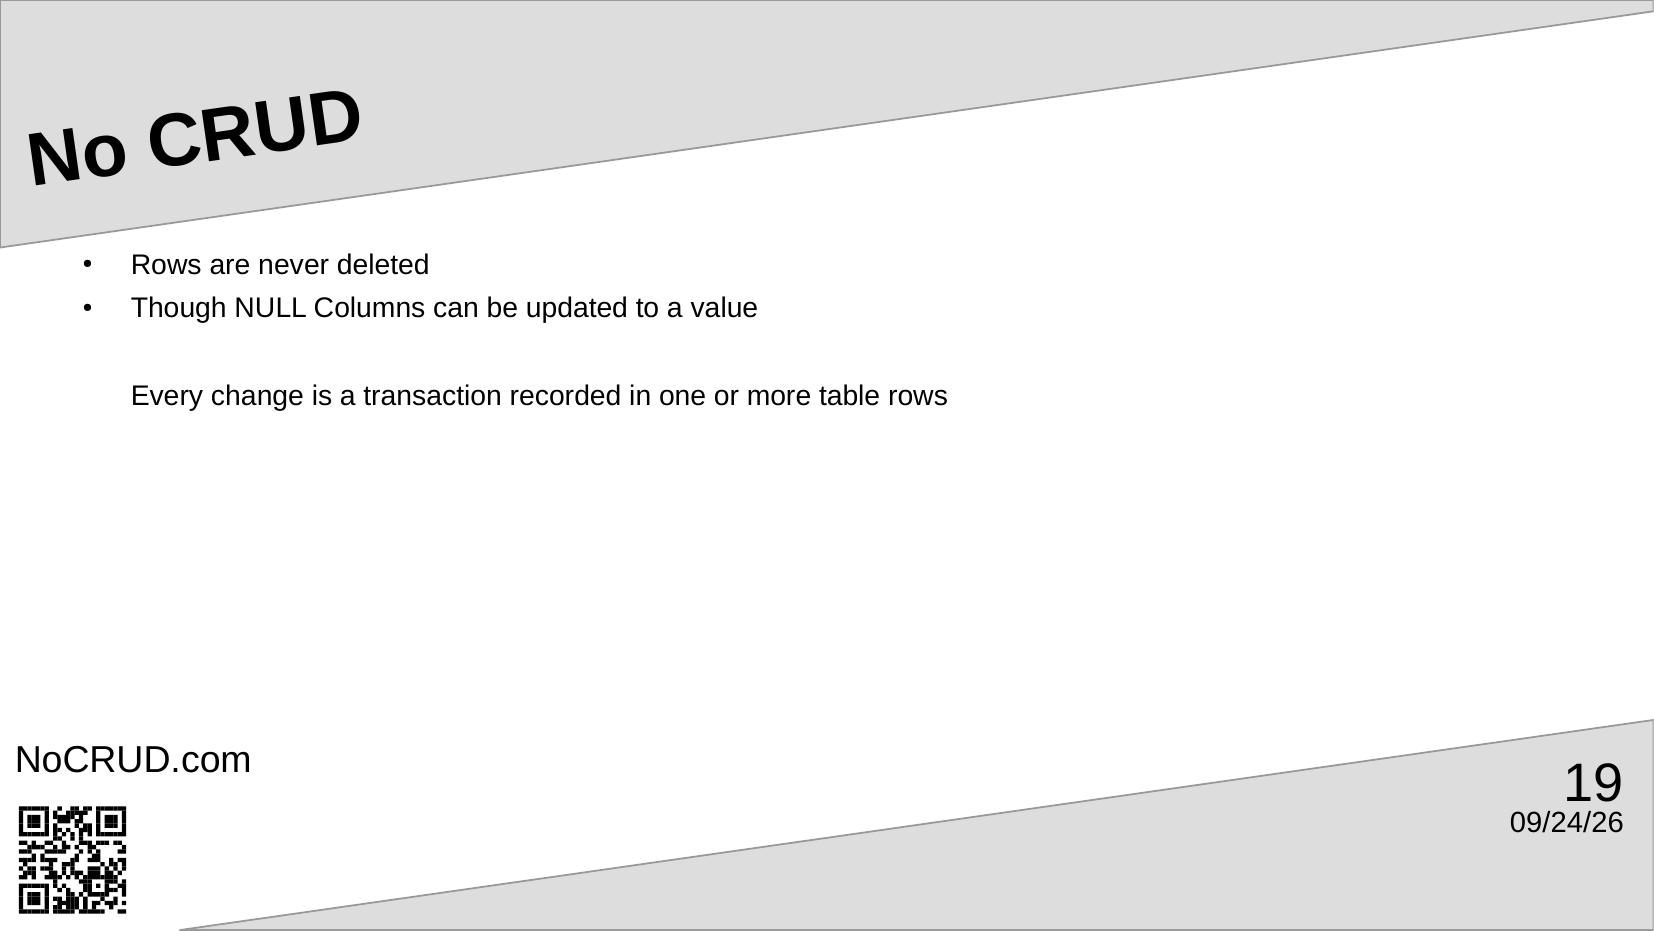

# No CRUD
Rows are never deleted
Though NULL Columns can be updated to a value
Every change is a transaction recorded in one or more table rows
NoCRUD.com
19